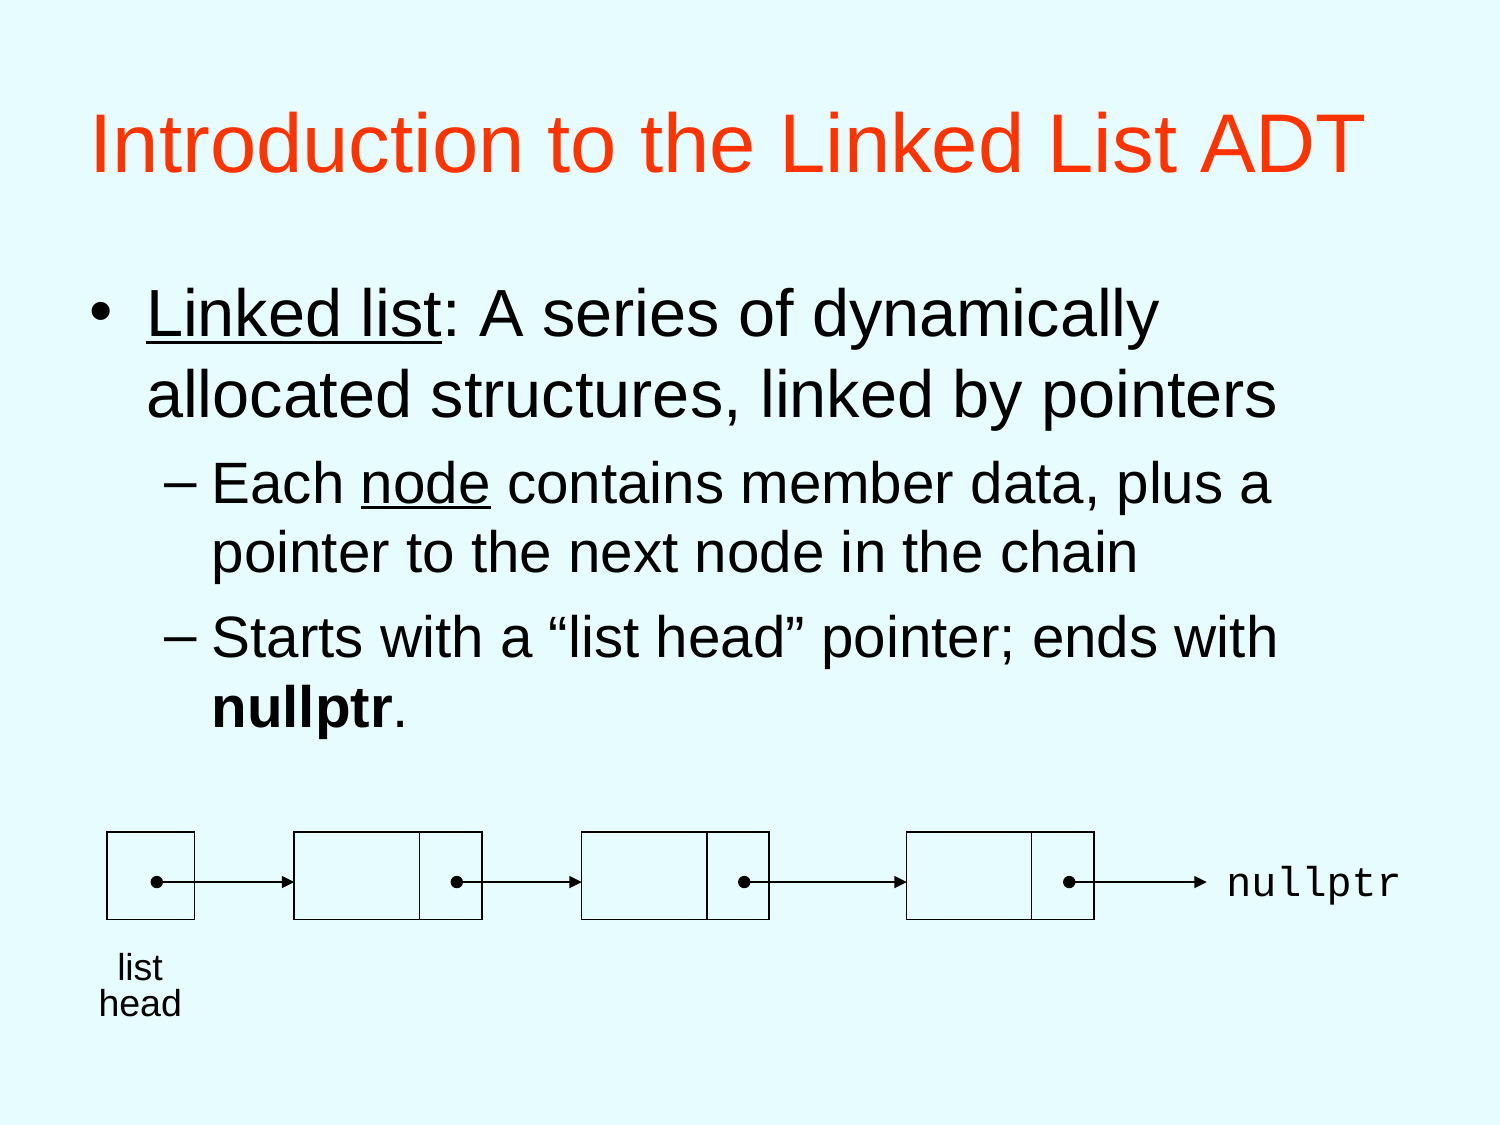

# Introduction to the Linked List ADT
Linked list: A series of dynamically allocated structures, linked by pointers
Each node contains member data, plus a pointer to the next node in the chain
Starts with a “list head” pointer; ends with nullptr.
nullptr
list
head